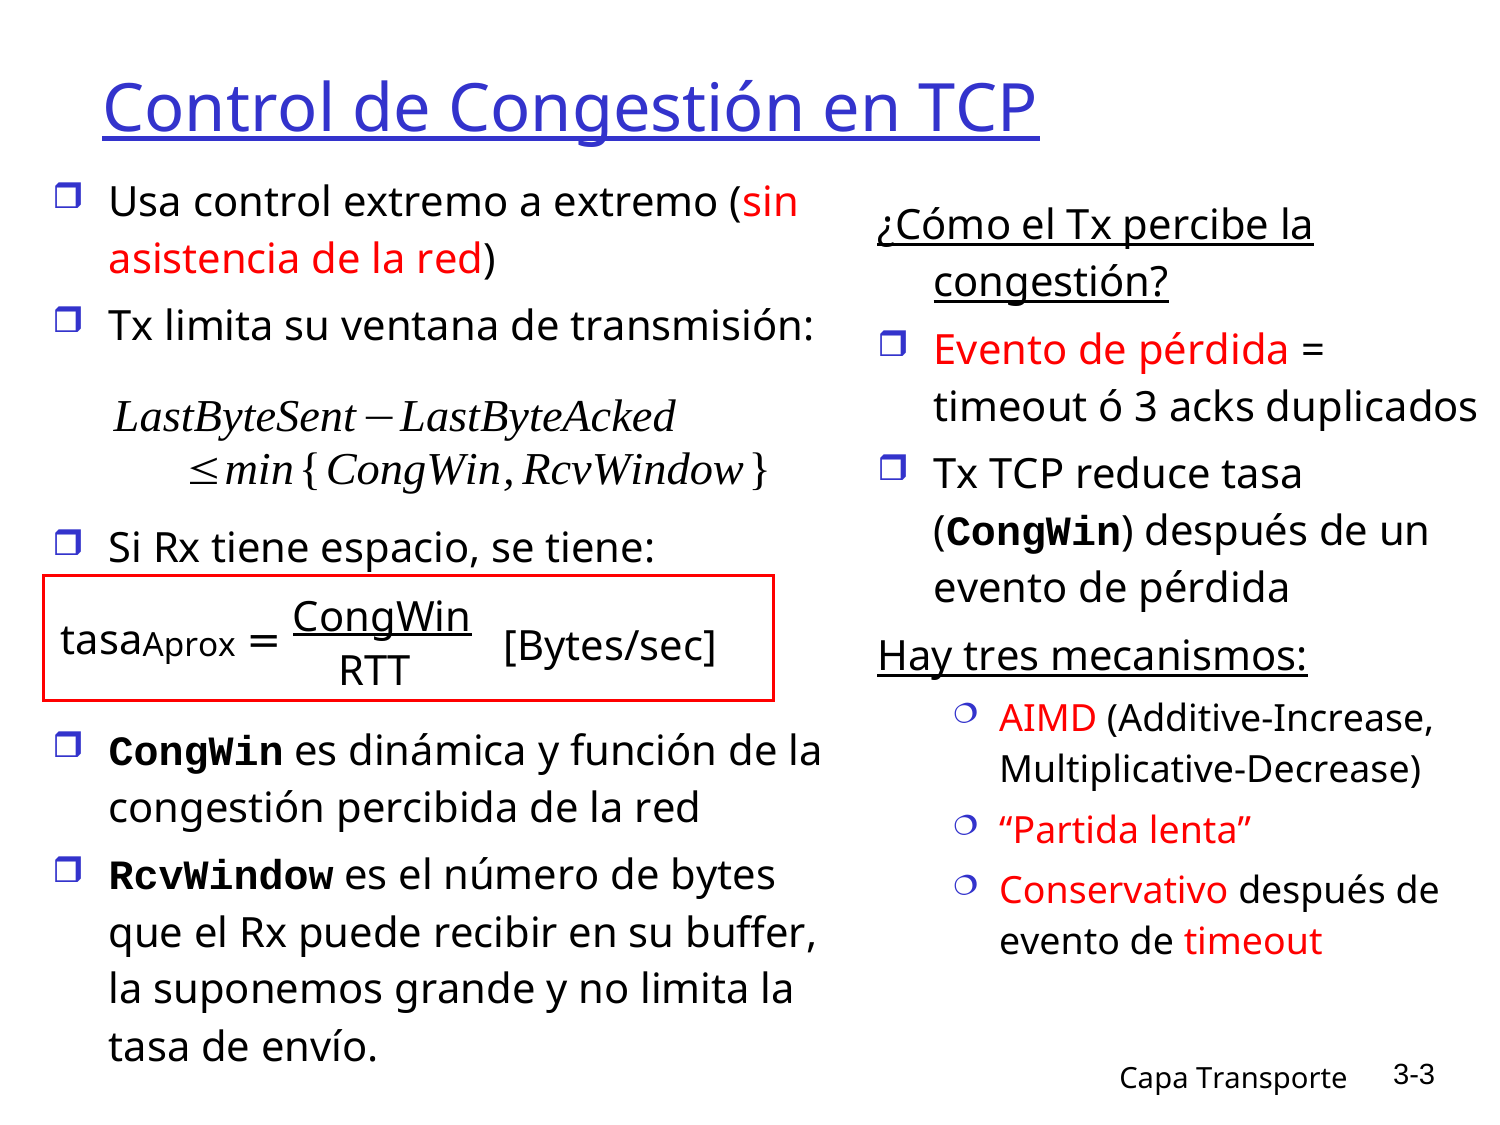

# Control de Congestión en TCP
Usa control extremo a extremo (sin asistencia de la red)
Tx limita su ventana de transmisión:
Si Rx tiene espacio, se tiene:
CongWin es dinámica y función de la congestión percibida de la red
RcvWindow es el número de bytes que el Rx puede recibir en su buffer, la suponemos grande y no limita la tasa de envío.
¿Cómo el Tx percibe la congestión?
Evento de pérdida = timeout ó 3 acks duplicados
Tx TCP reduce tasa (CongWin) después de un evento de pérdida
Hay tres mecanismos:
AIMD (Additive-Increase, Multiplicative-Decrease)
“Partida lenta”
Conservativo después de evento de timeout
CongWin
tasaAprox =
[Bytes/sec]
RTT
3